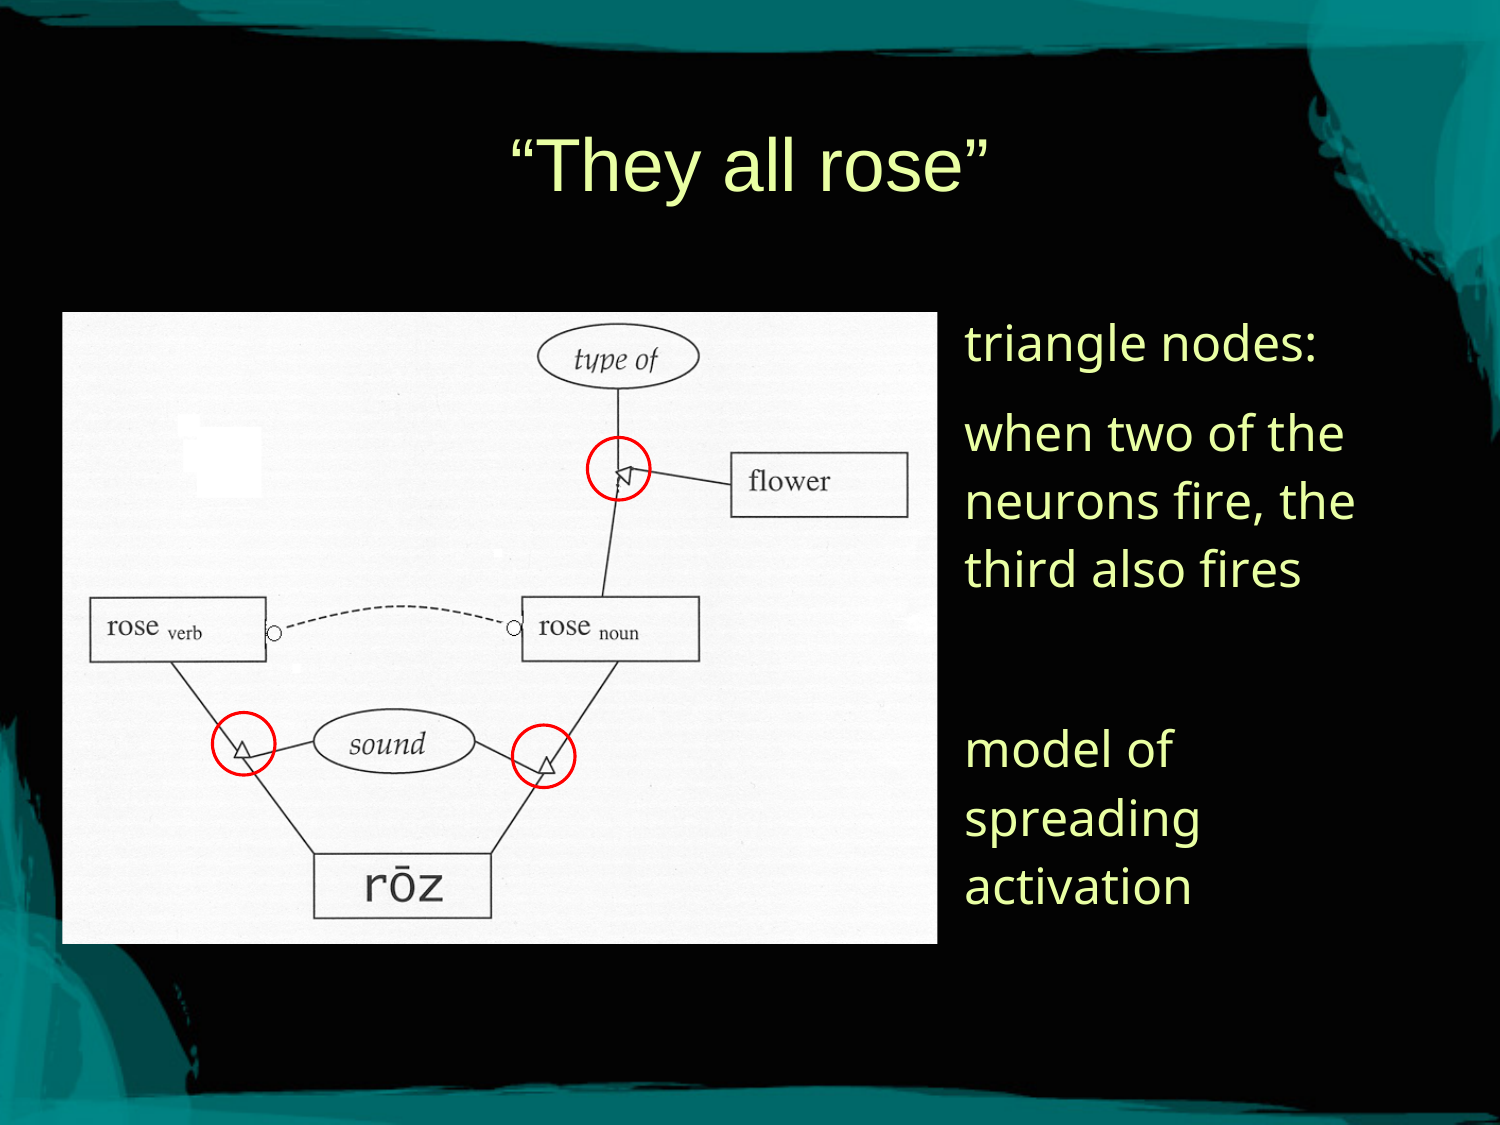

# “They all rose”
triangle nodes:
when two of the neurons fire, the third also fires
model of
spreading activation